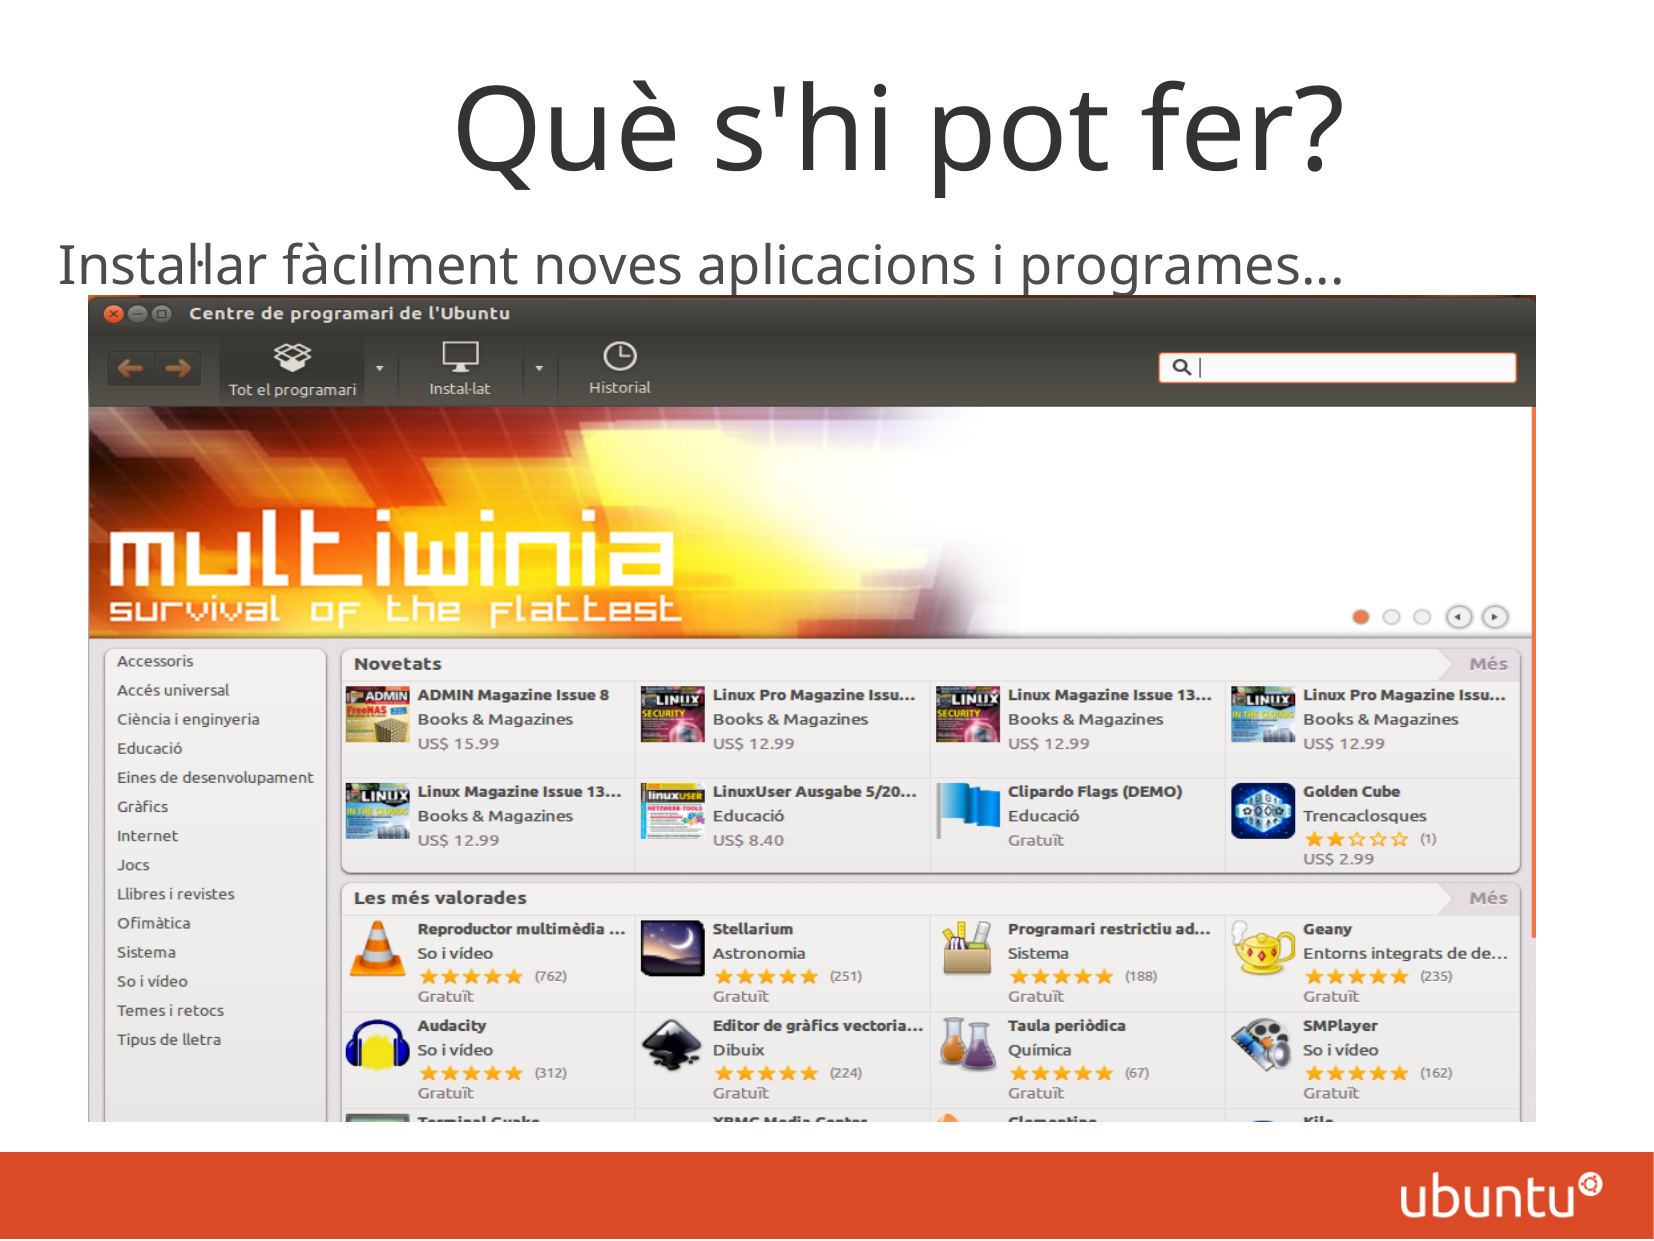

# Què s'hi pot fer?
Instaŀlar fàcilment noves aplicacions i programes...